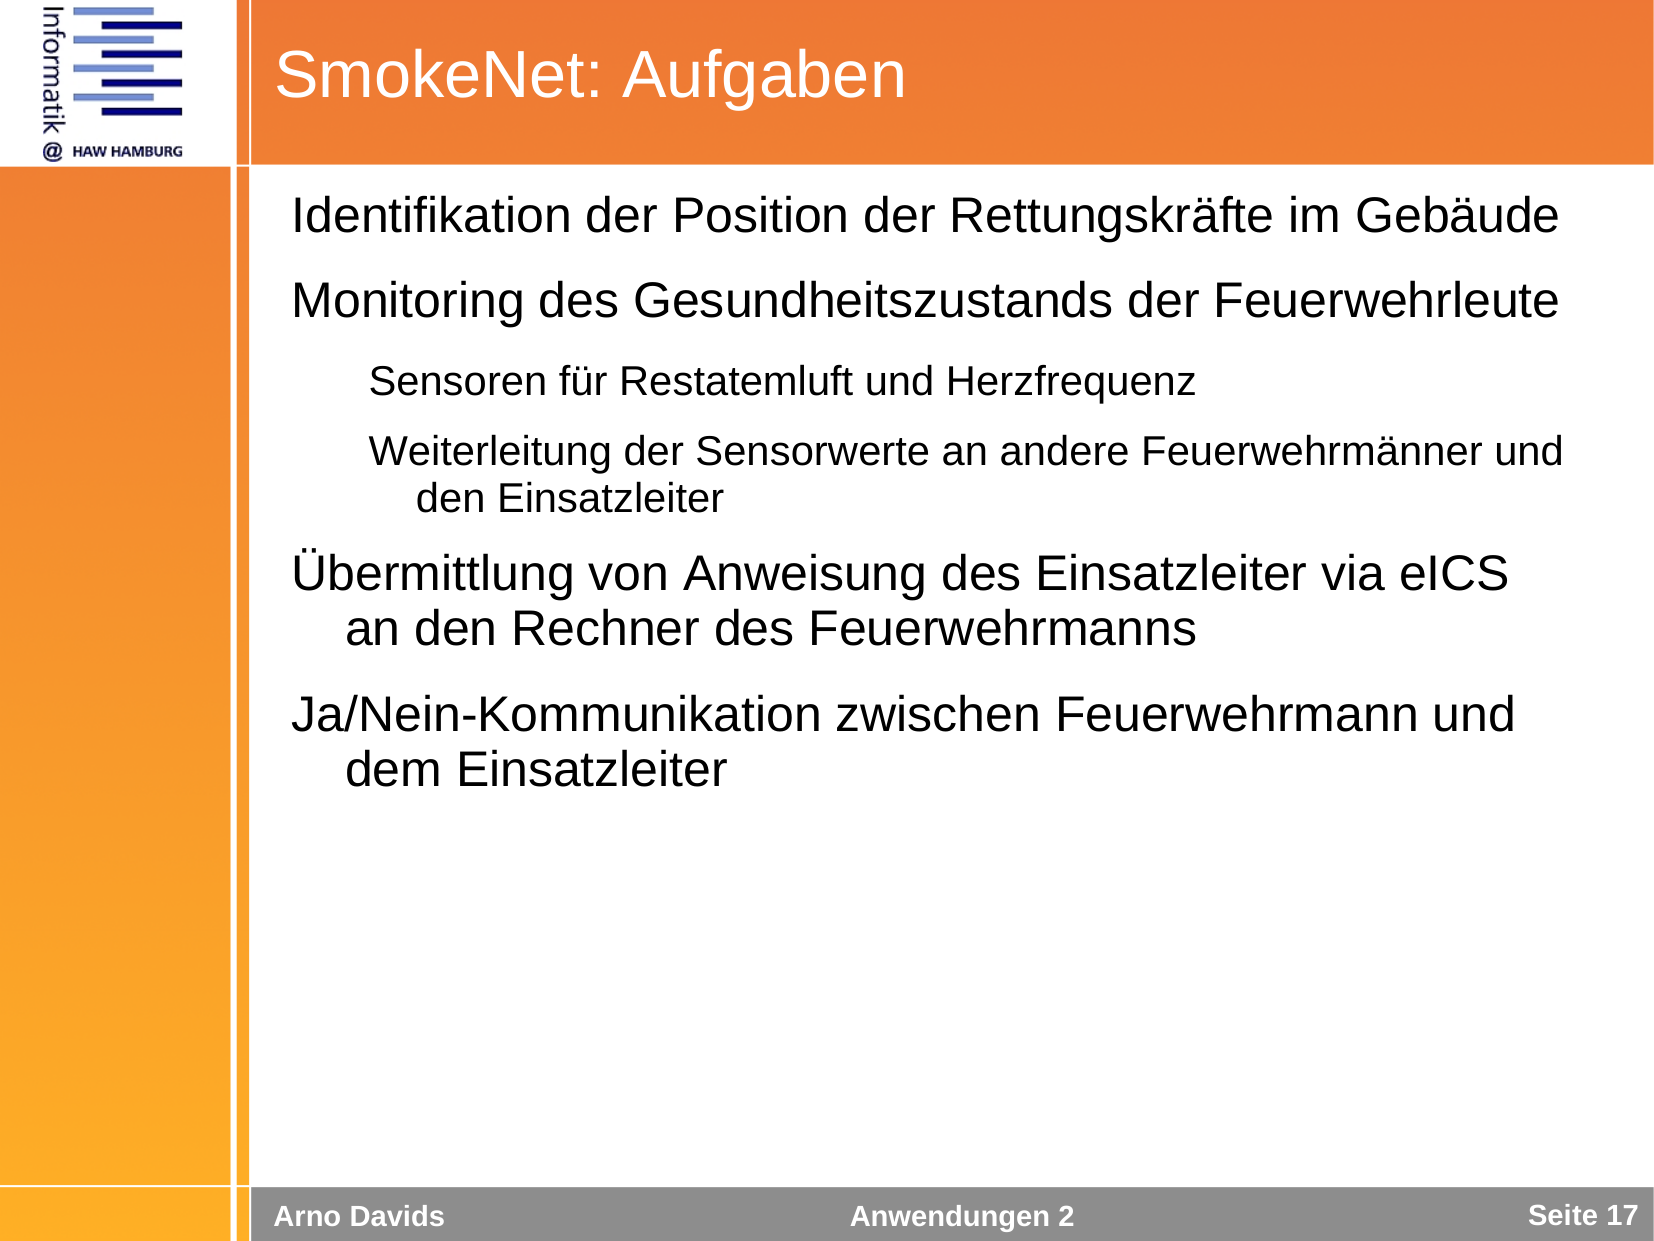

# SmokeNet: Aufgaben
Identifikation der Position der Rettungskräfte im Gebäude
Monitoring des Gesundheitszustands der Feuerwehrleute
Sensoren für Restatemluft und Herzfrequenz
Weiterleitung der Sensorwerte an andere Feuerwehrmänner und den Einsatzleiter
Übermittlung von Anweisung des Einsatzleiter via eICS an den Rechner des Feuerwehrmanns
Ja/Nein-Kommunikation zwischen Feuerwehrmann und dem Einsatzleiter